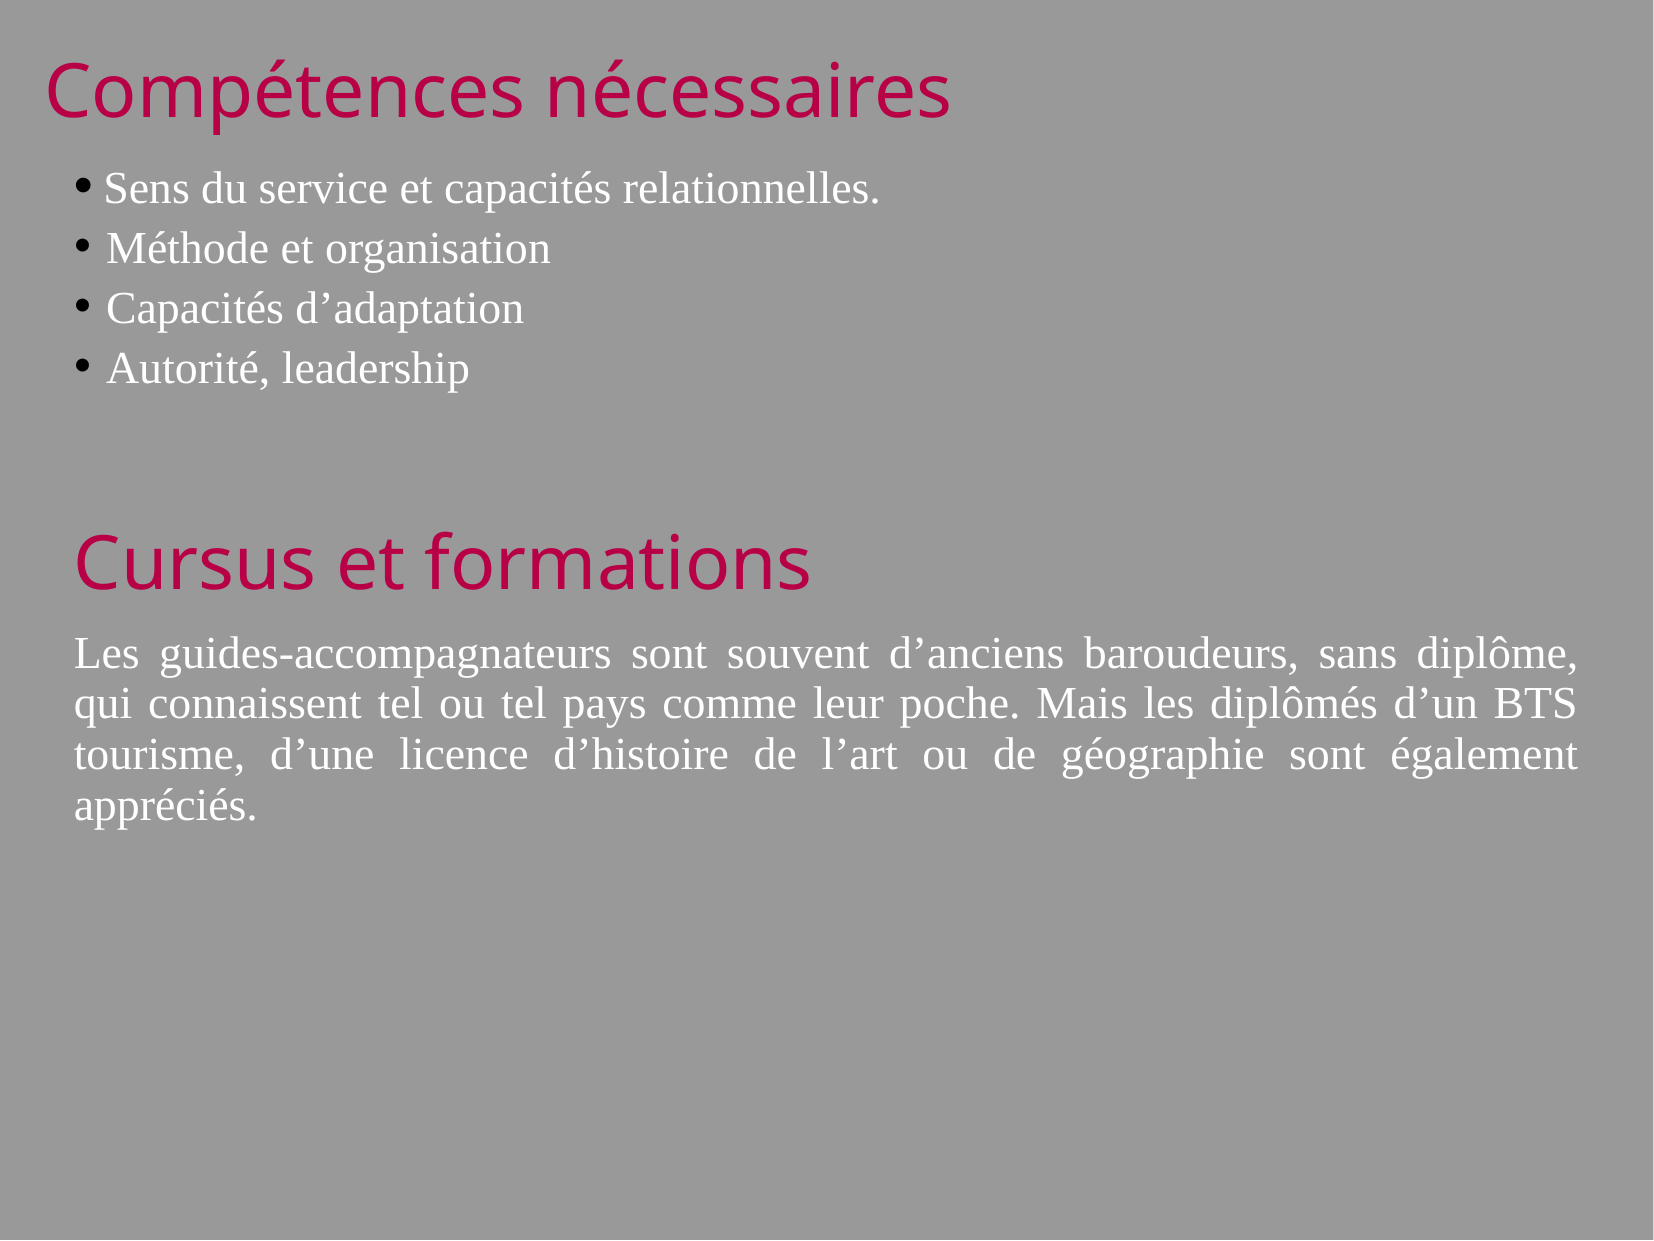

Compétences nécessaires
• Sens du service et capacités relationnelles.
• Méthode et organisation
• Capacités d’adaptation
• Autorité, leadership
Cursus et formations
Les guides-accompagnateurs sont souvent d’anciens baroudeurs, sans diplôme, qui connaissent tel ou tel pays comme leur poche. Mais les diplômés d’un BTS tourisme, d’une licence d’histoire de l’art ou de géographie sont également appréciés.